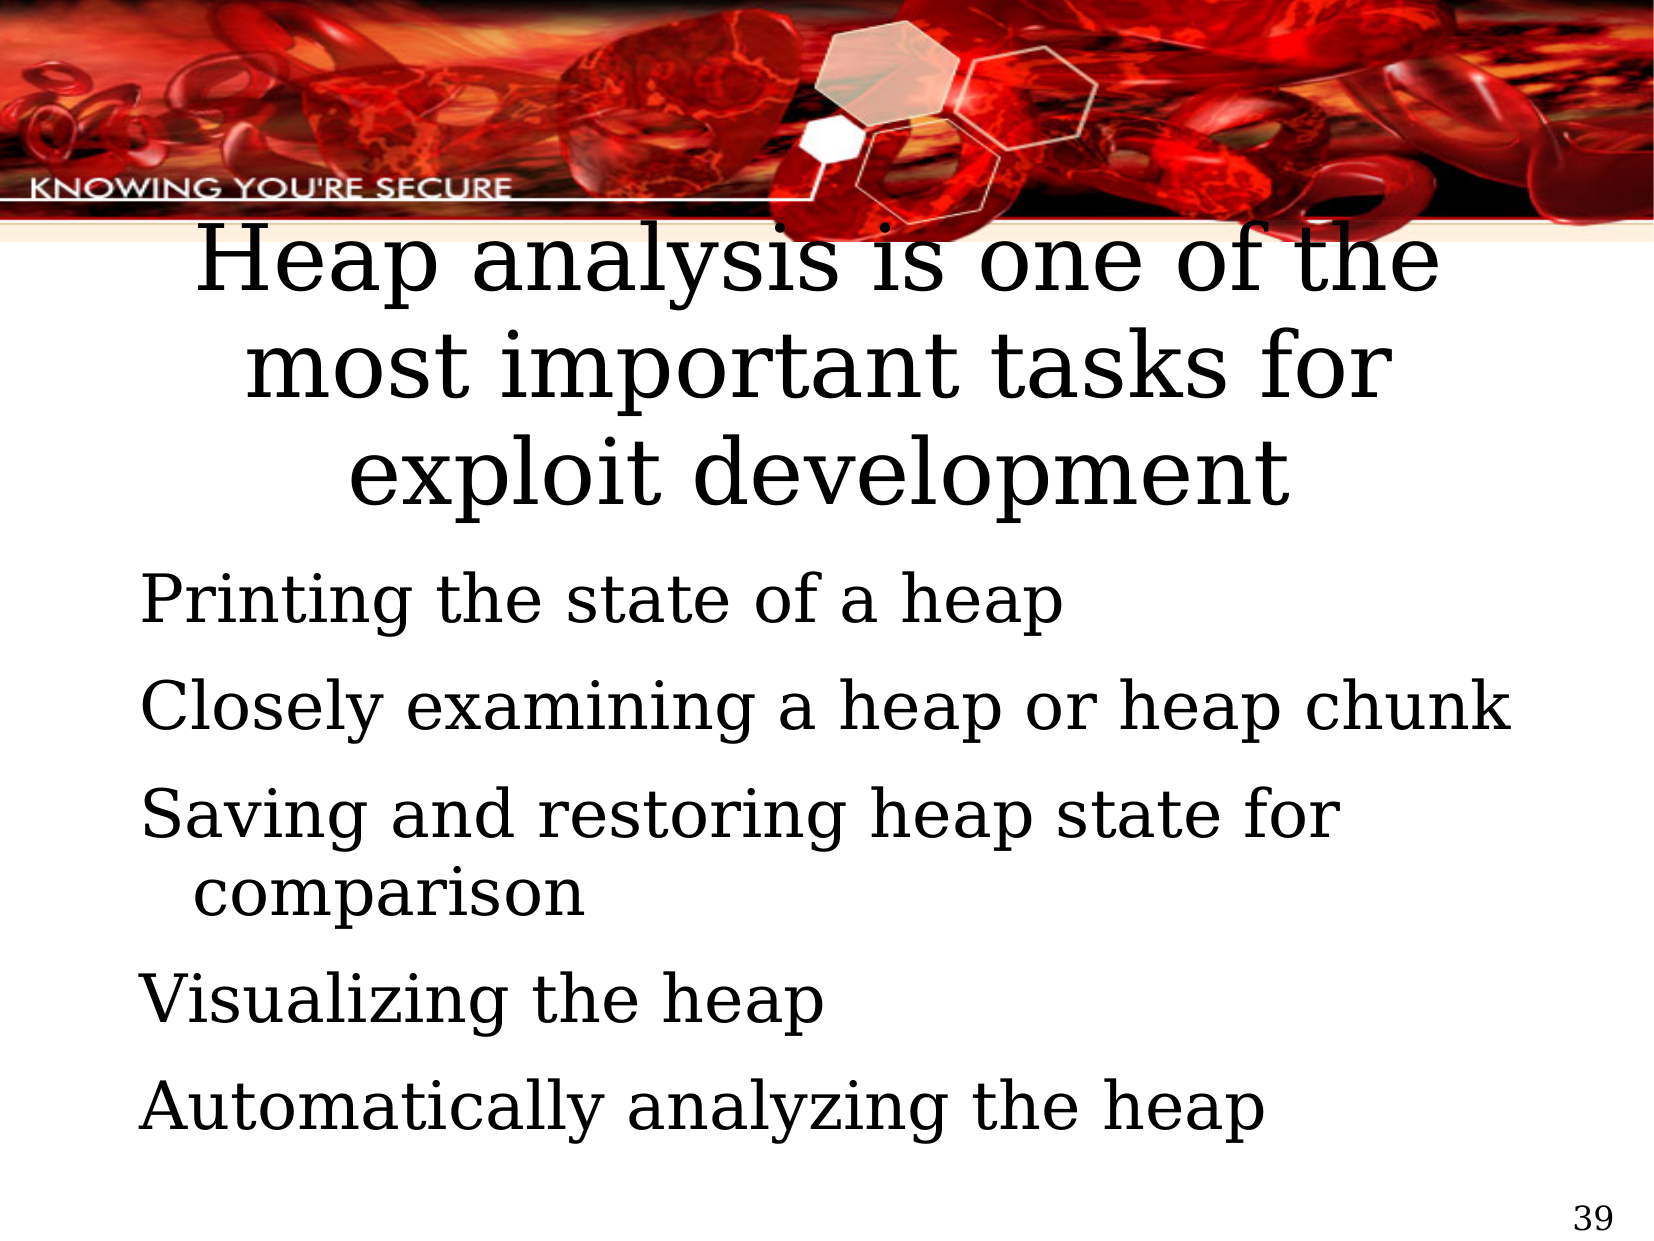

# Heap analysis is one of the most important tasks for exploit development
Printing the state of a heap
Closely examining a heap or heap chunk
Saving and restoring heap state for comparison
Visualizing the heap
Automatically analyzing the heap